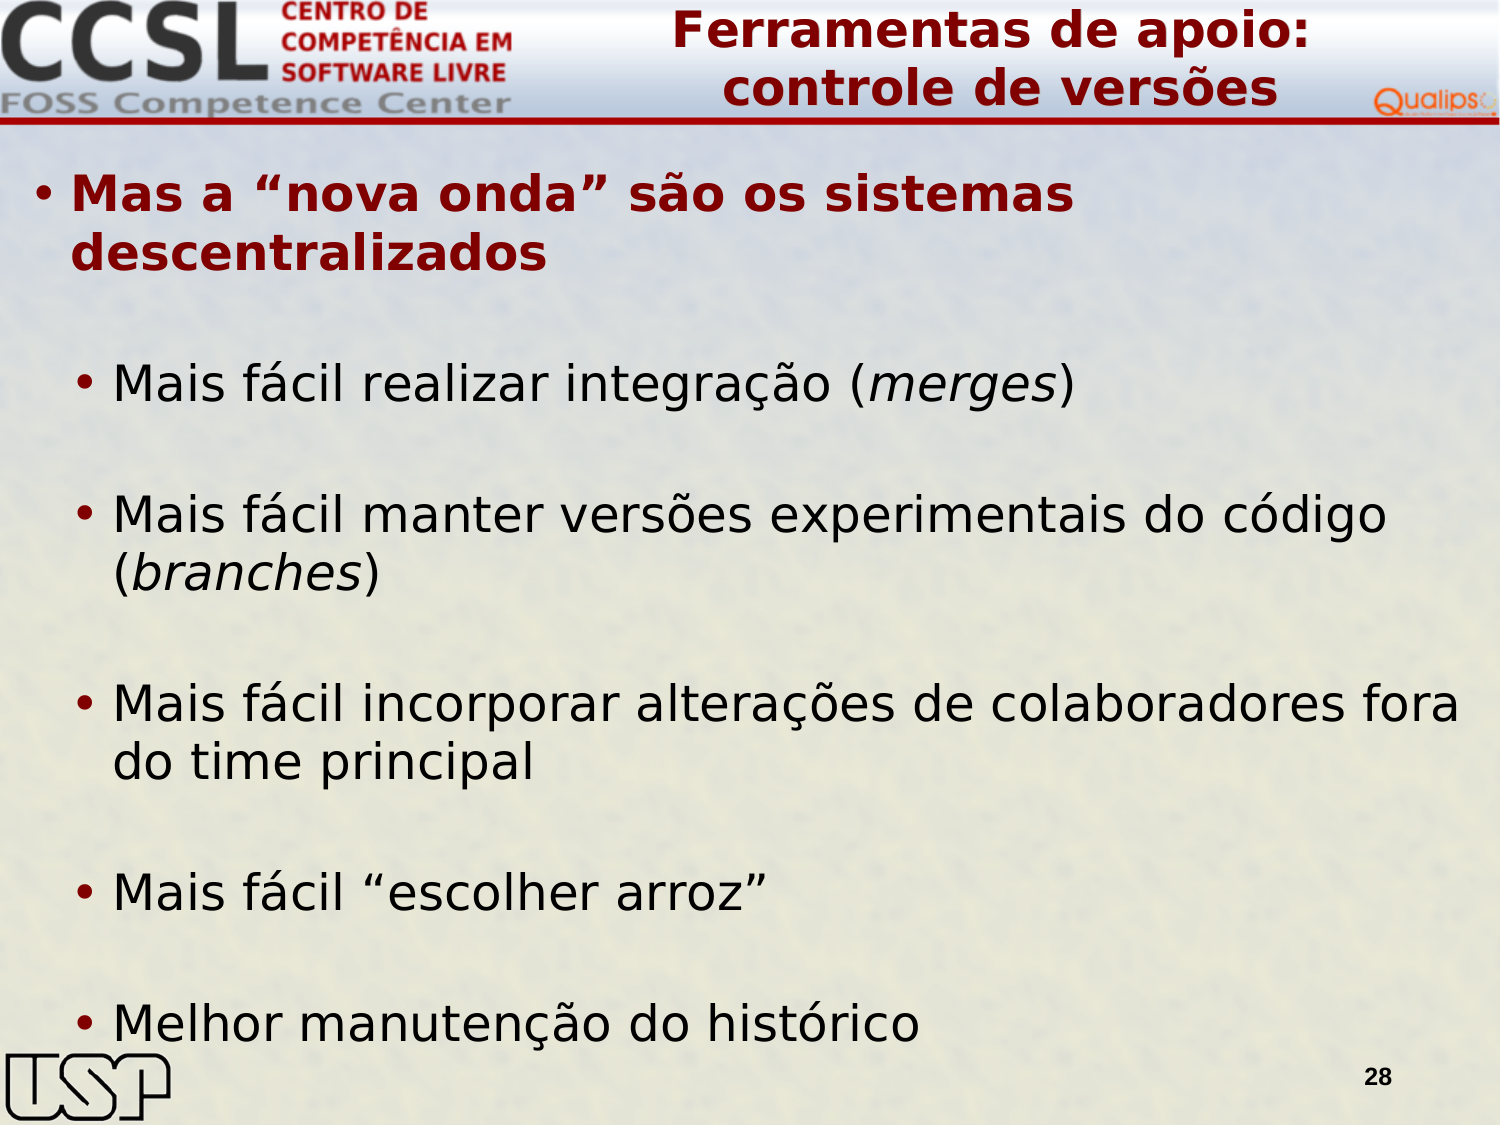

# Ferramentas de apoio: controle de versões
Mas a “nova onda” são os sistemas descentralizados
Mais fácil realizar integração (merges)
Mais fácil manter versões experimentais do código (branches)
Mais fácil incorporar alterações de colaboradores fora do time principal
Mais fácil “escolher arroz”
Melhor manutenção do histórico